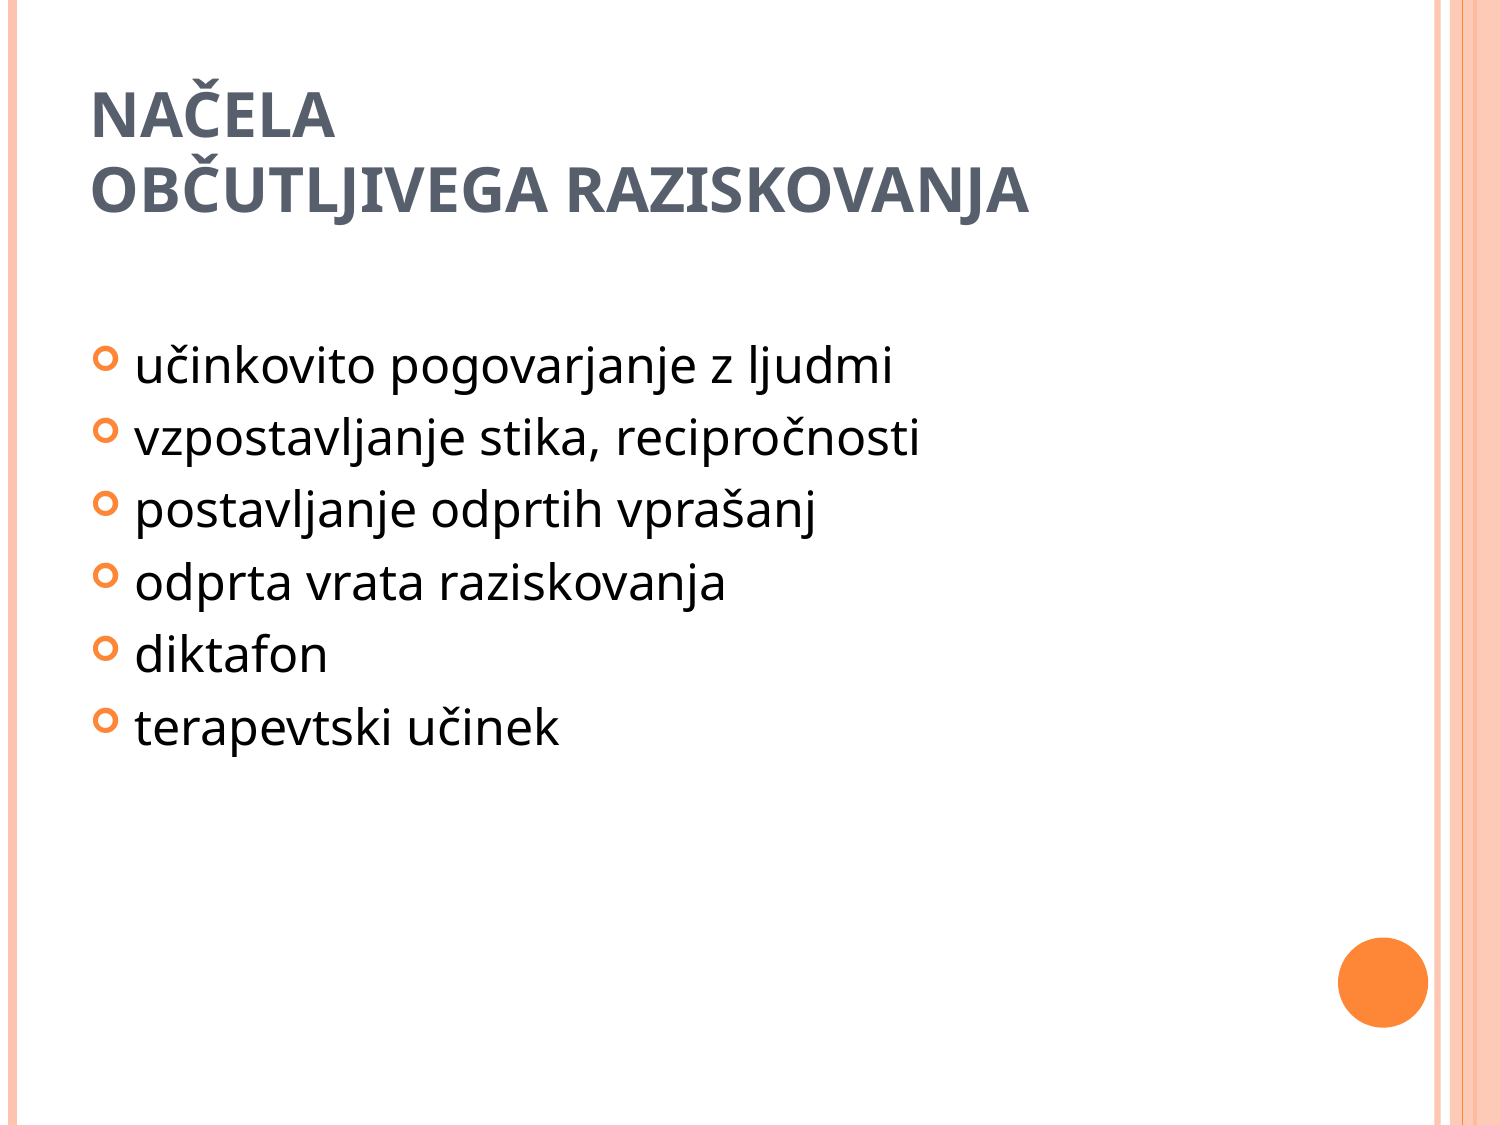

# NAČELA OBČUTLJIVEGA RAZISKOVANJA
učinkovito pogovarjanje z ljudmi
vzpostavljanje stika, recipročnosti
postavljanje odprtih vprašanj
odprta vrata raziskovanja
diktafon
terapevtski učinek